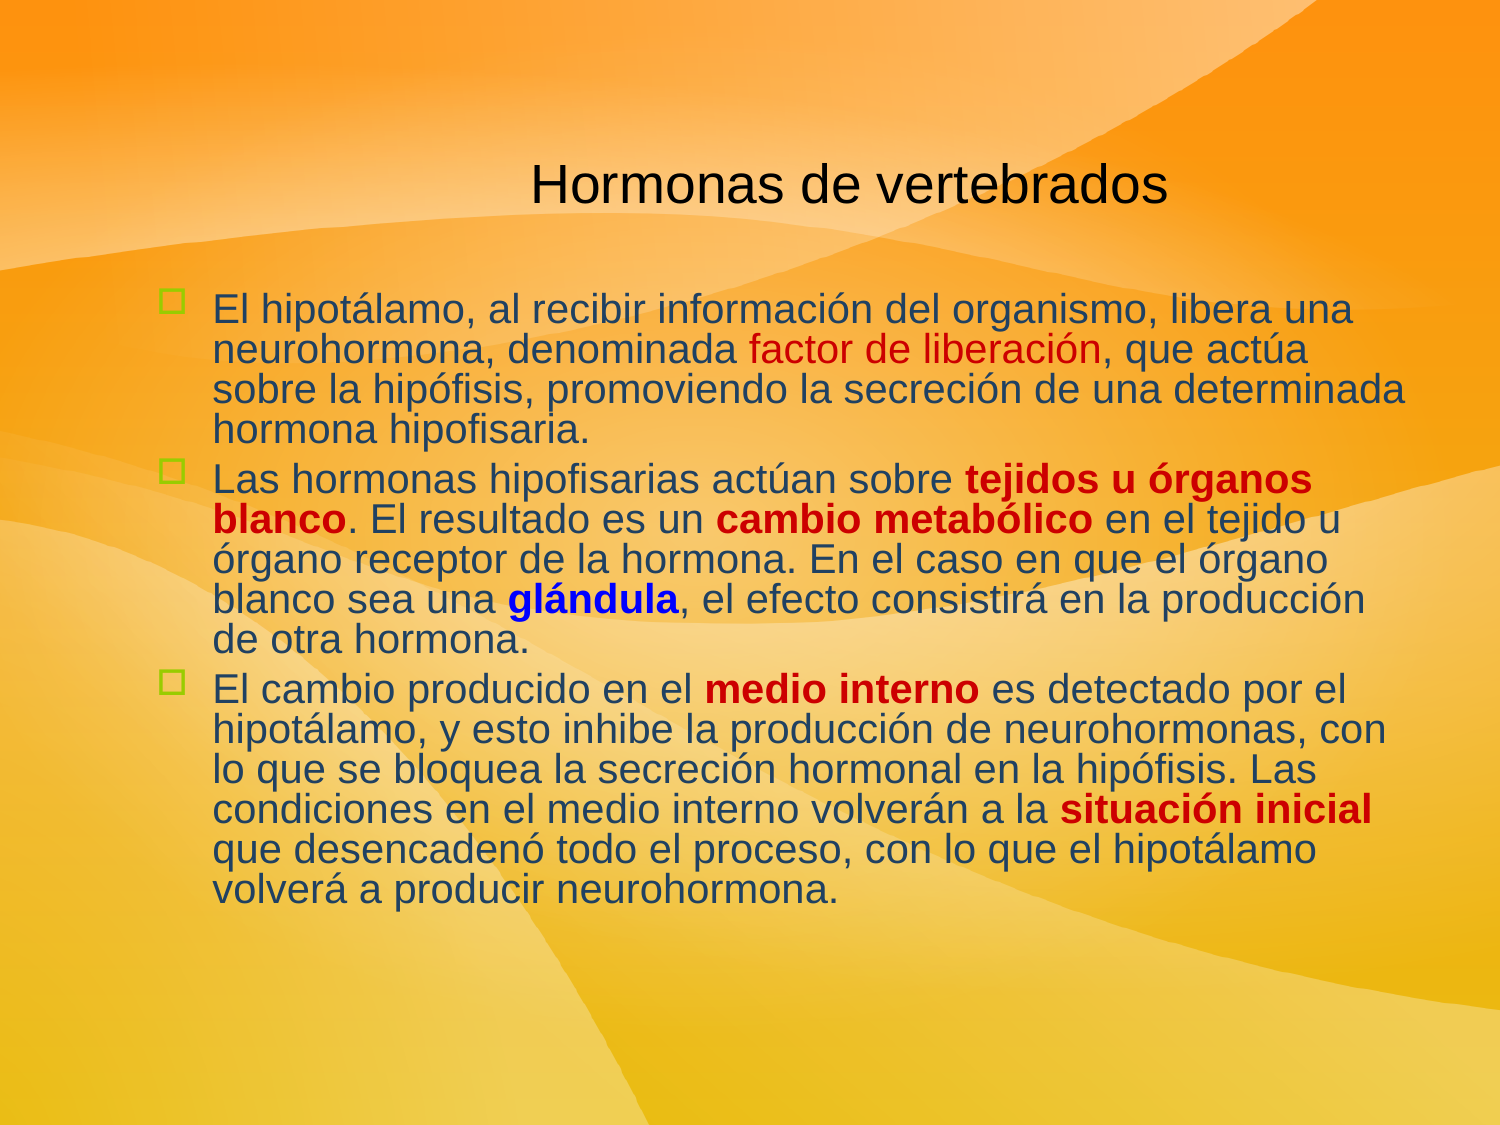

# Hormonas de vertebrados
El hipotálamo, al recibir información del organismo, libera una neurohormona, denominada factor de liberación, que actúa sobre la hipófisis, promoviendo la secreción de una determinada hormona hipofisaria.
Las hormonas hipofisarias actúan sobre tejidos u órganos blanco. El resultado es un cambio metabólico en el tejido u órgano receptor de la hormona. En el caso en que el órgano blanco sea una glándula, el efecto consistirá en la producción de otra hormona.
El cambio producido en el medio interno es detectado por el hipotálamo, y esto inhibe la producción de neurohormonas, con lo que se bloquea la secreción hormonal en la hipófisis. Las condiciones en el medio interno volverán a la situación inicial que desencadenó todo el proceso, con lo que el hipotálamo volverá a producir neurohormona.